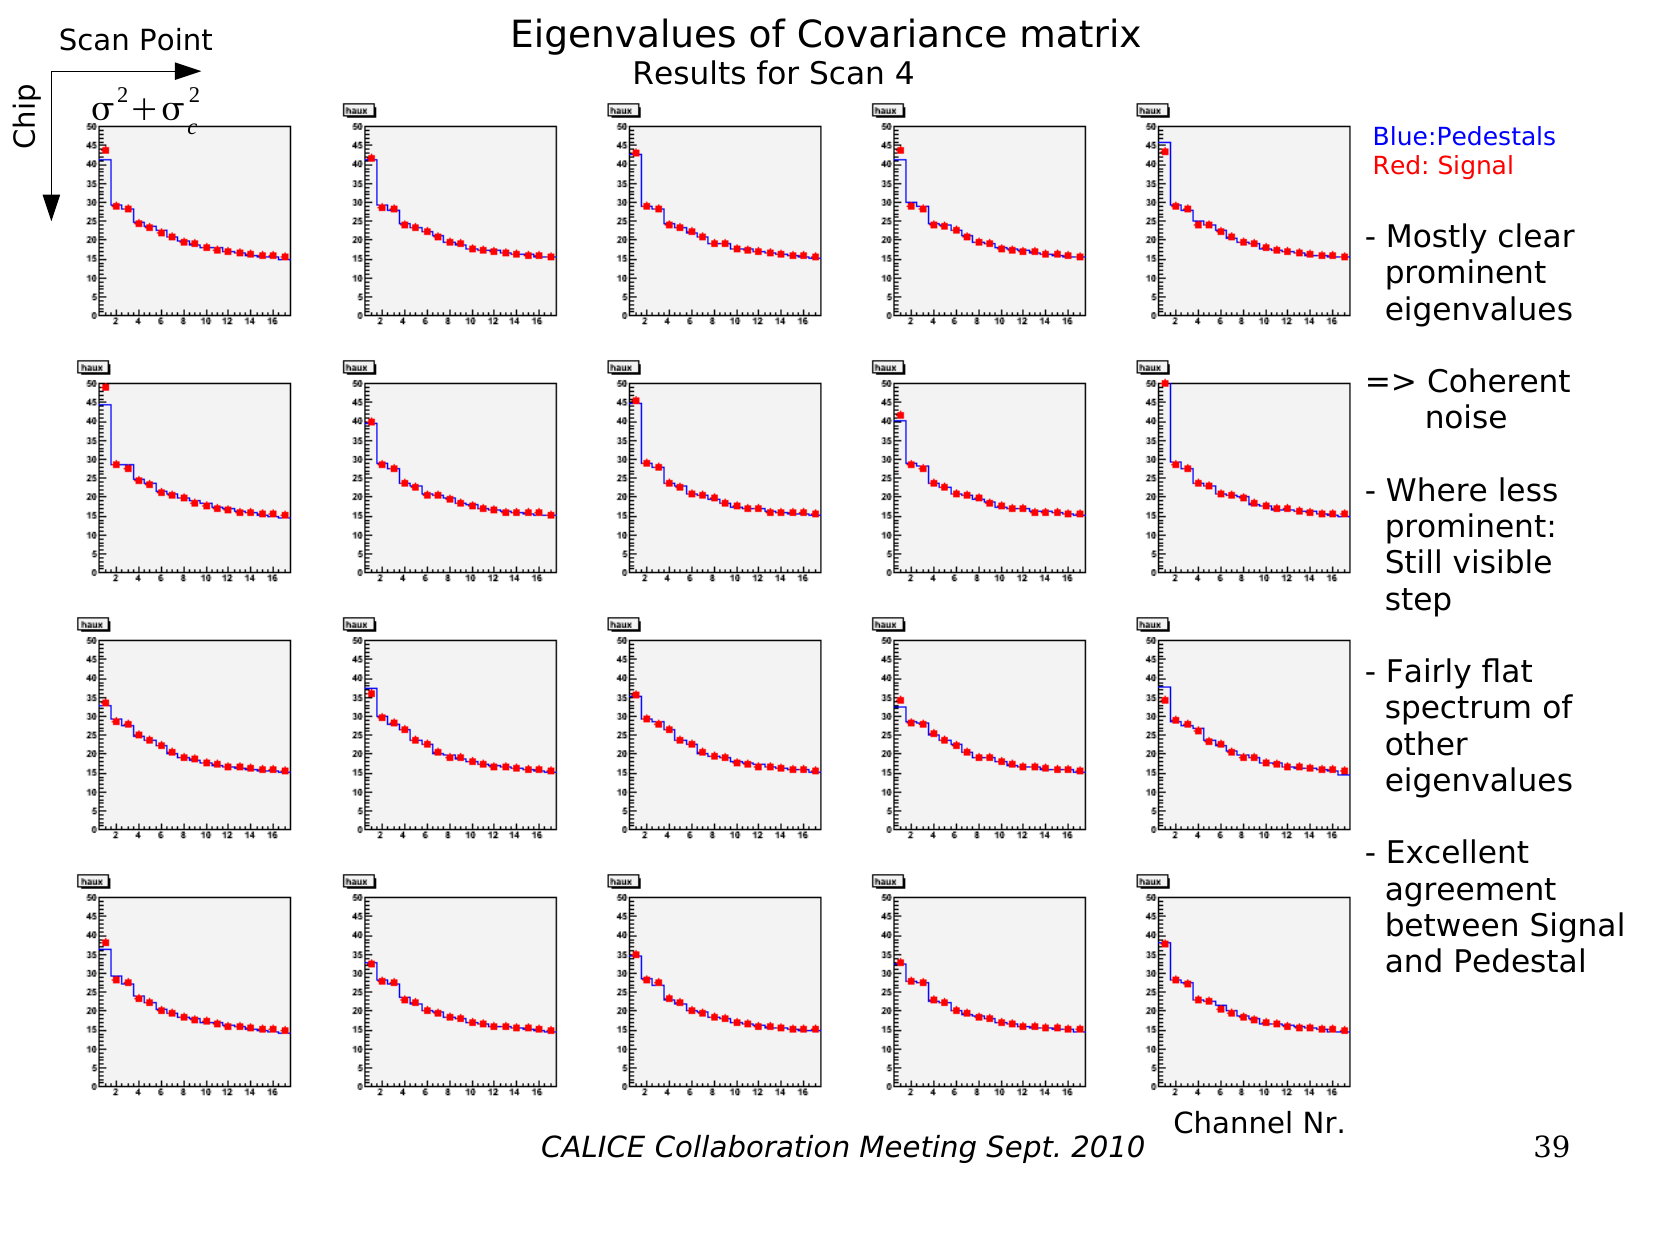

Eigenvalues of Covariance matrix
Scan Point
Results for Scan 4
Chip
Blue:Pedestals
Red: Signal
- Mostly clear
 prominent
 eigenvalues
=> Coherent
 noise
- Where less
 prominent:
 Still visible
 step
- Fairly flat
 spectrum of
 other
 eigenvalues
- Excellent
 agreement
 between Signal
 and Pedestal
Channel Nr.
39